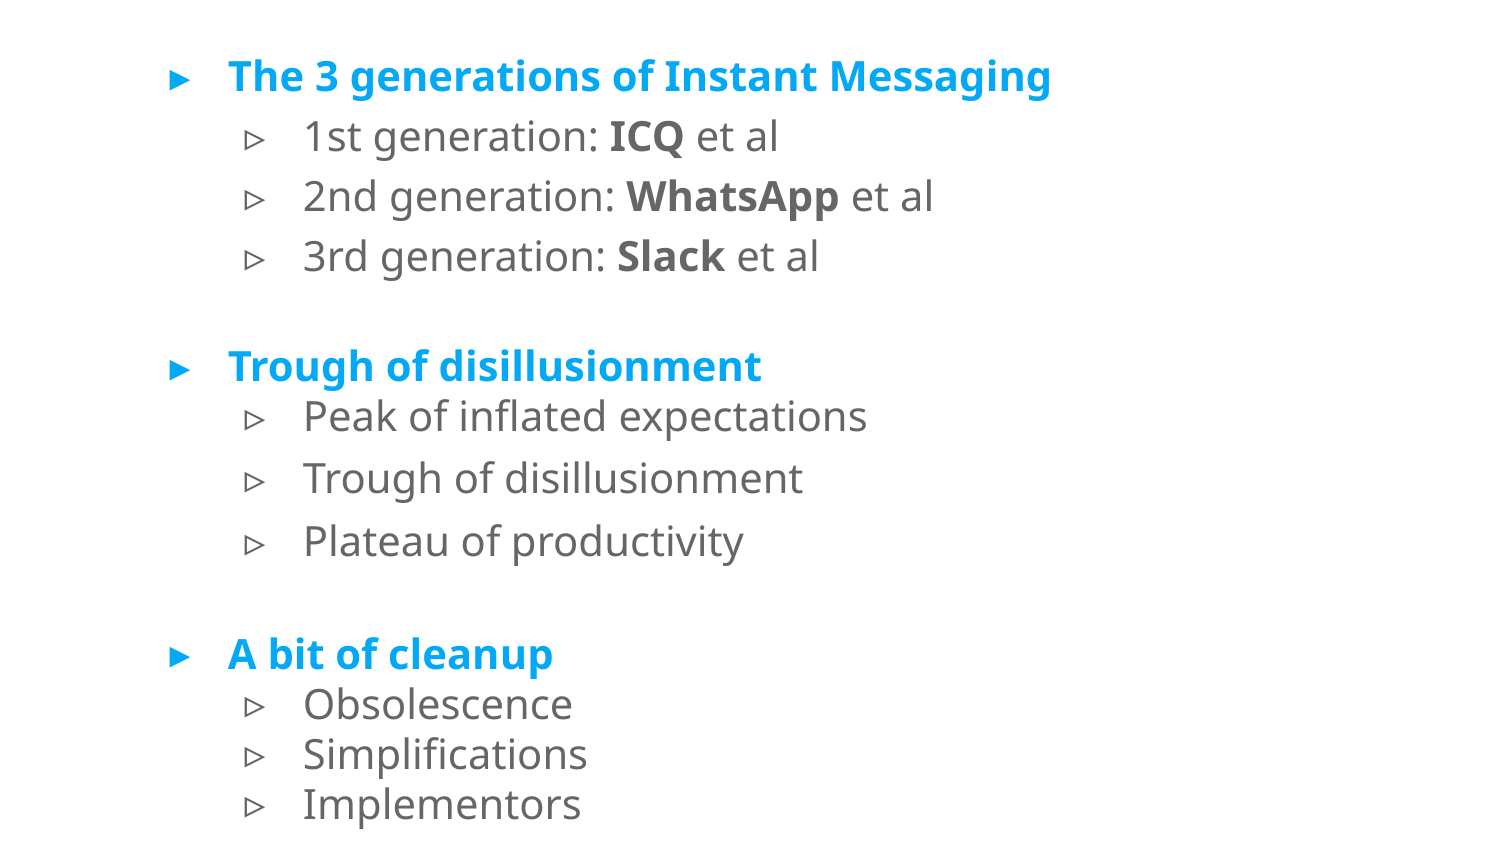

# The 3 generations of Instant Messaging
1st generation: ICQ et al
2nd generation: WhatsApp et al
3rd generation: Slack et al
Trough of disillusionment
Peak of inflated expectations
Trough of disillusionment
Plateau of productivity
A bit of cleanup
Obsolescence
Simplifications
Implementors